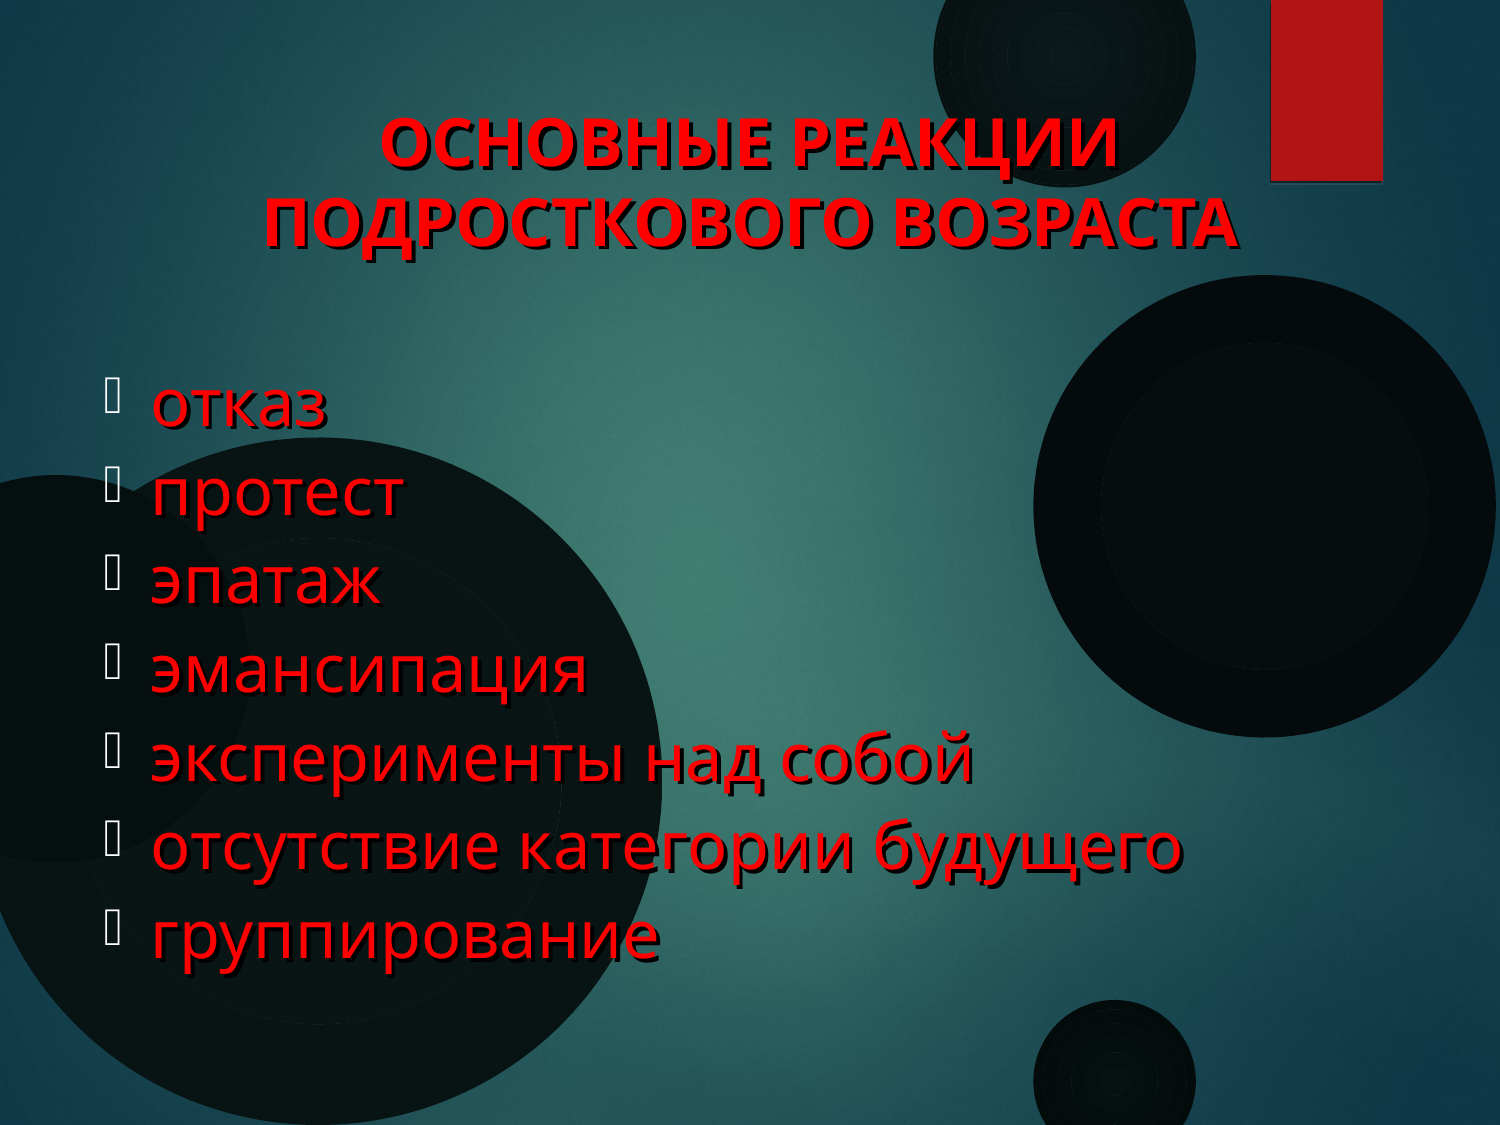

Основные реакции подросткового возраста
отказ
протест
эпатаж
эмансипация
эксперименты над собой
отсутствие категории будущего
группирование